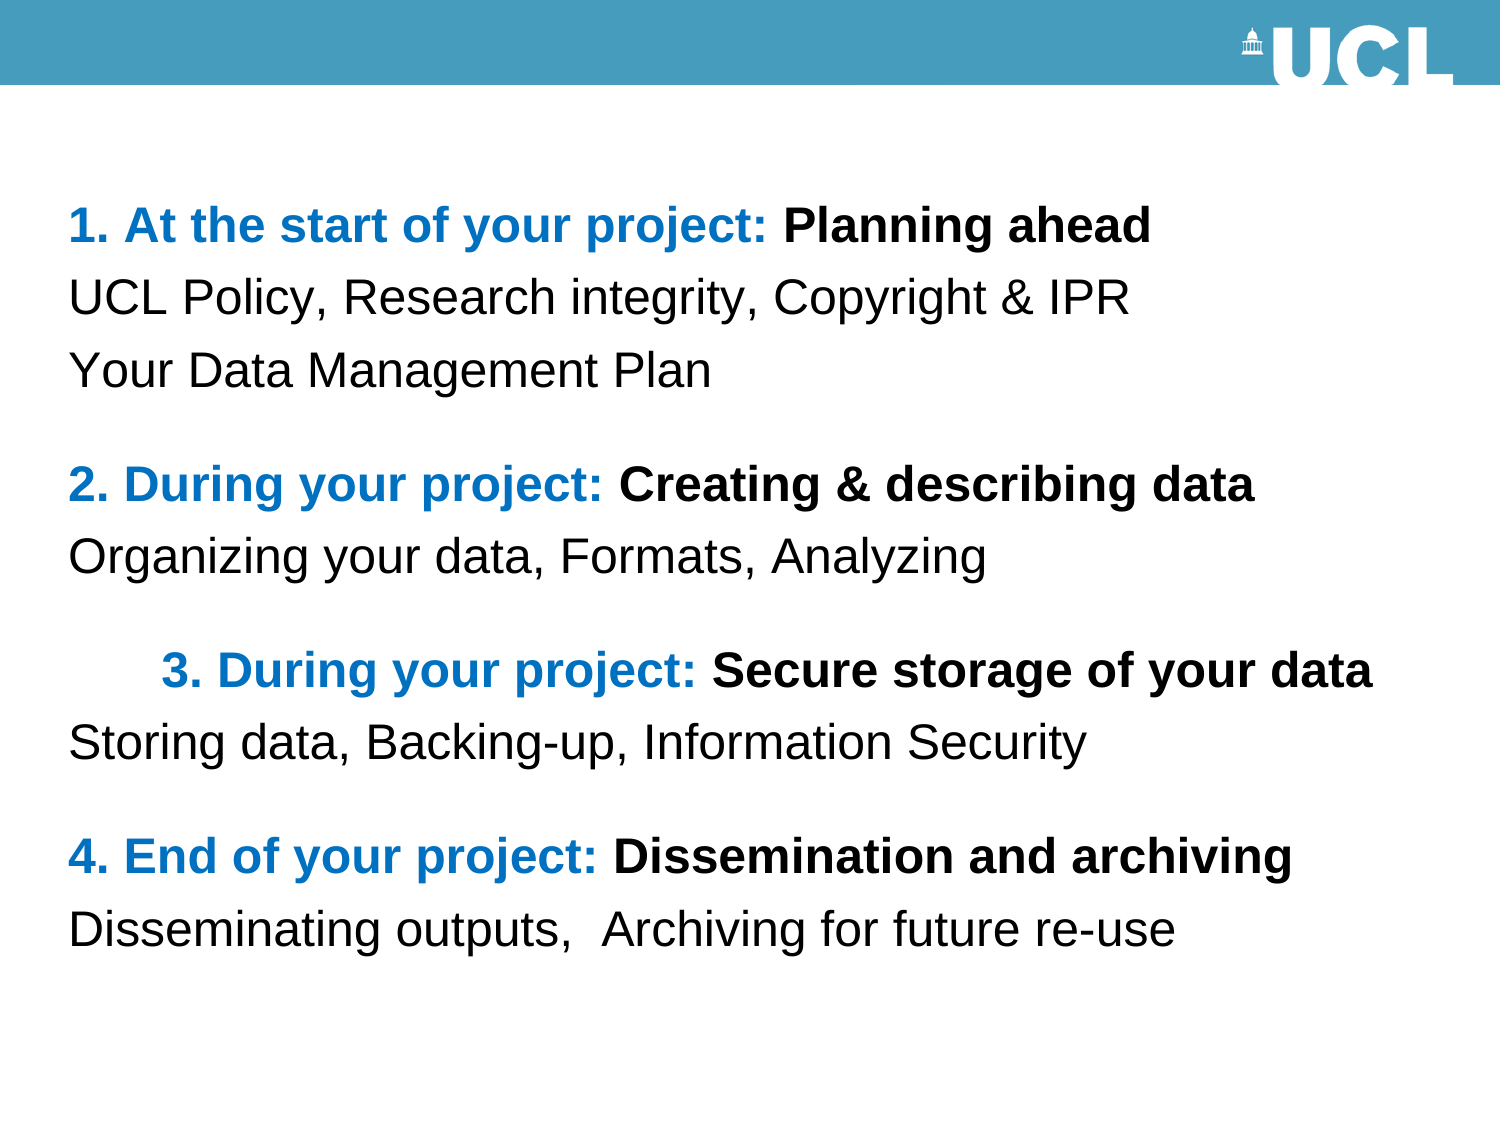

# 1. At the start of your project: Planning ahead
UCL Policy, Research integrity, Copyright & IPR
Your Data Management Plan
2. During your project: Creating & describing data
Organizing your data, Formats, Analyzing
3. During your project: Secure storage of your data
Storing data, Backing-up, Information Security
4. End of your project: Dissemination and archiving
Disseminating outputs, Archiving for future re-use